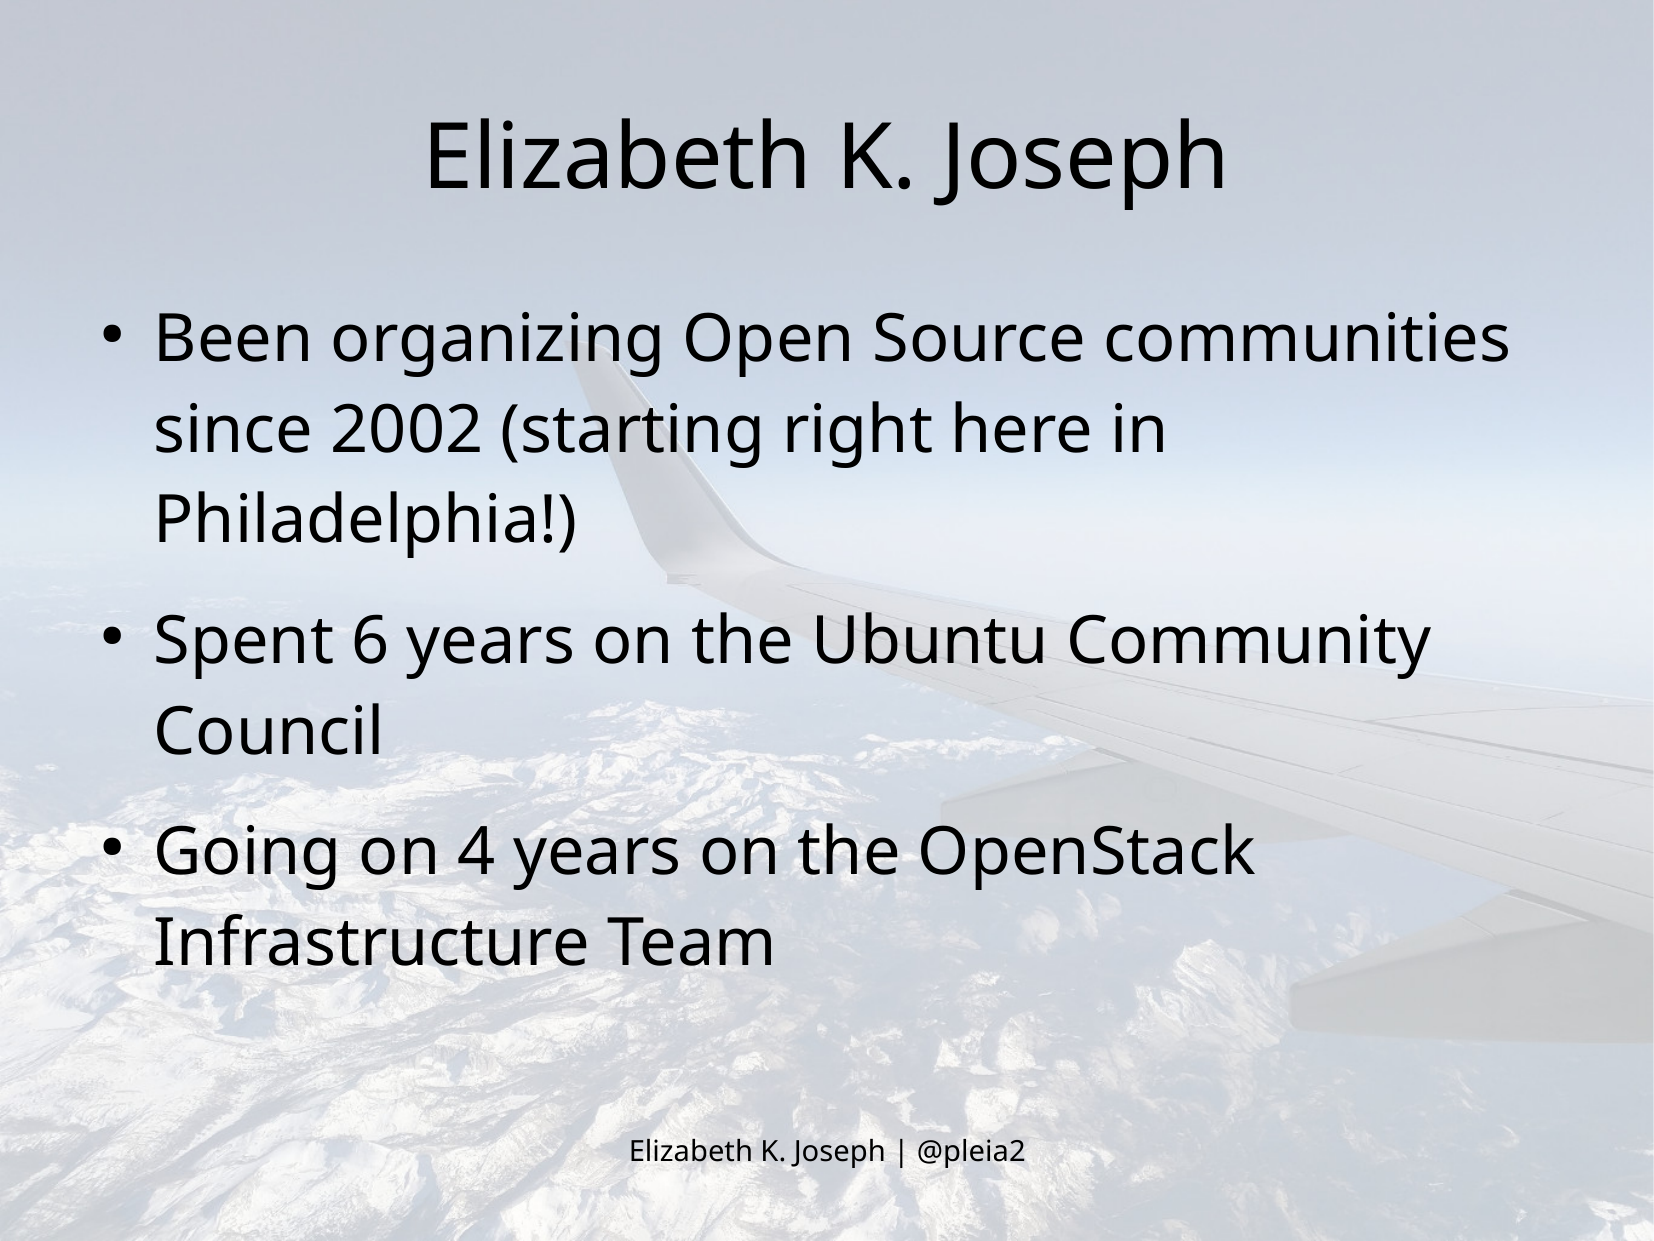

# Elizabeth K. Joseph
Been organizing Open Source communities since 2002 (starting right here in Philadelphia!)
Spent 6 years on the Ubuntu Community Council
Going on 4 years on the OpenStack Infrastructure Team
Elizabeth K. Joseph | @pleia2